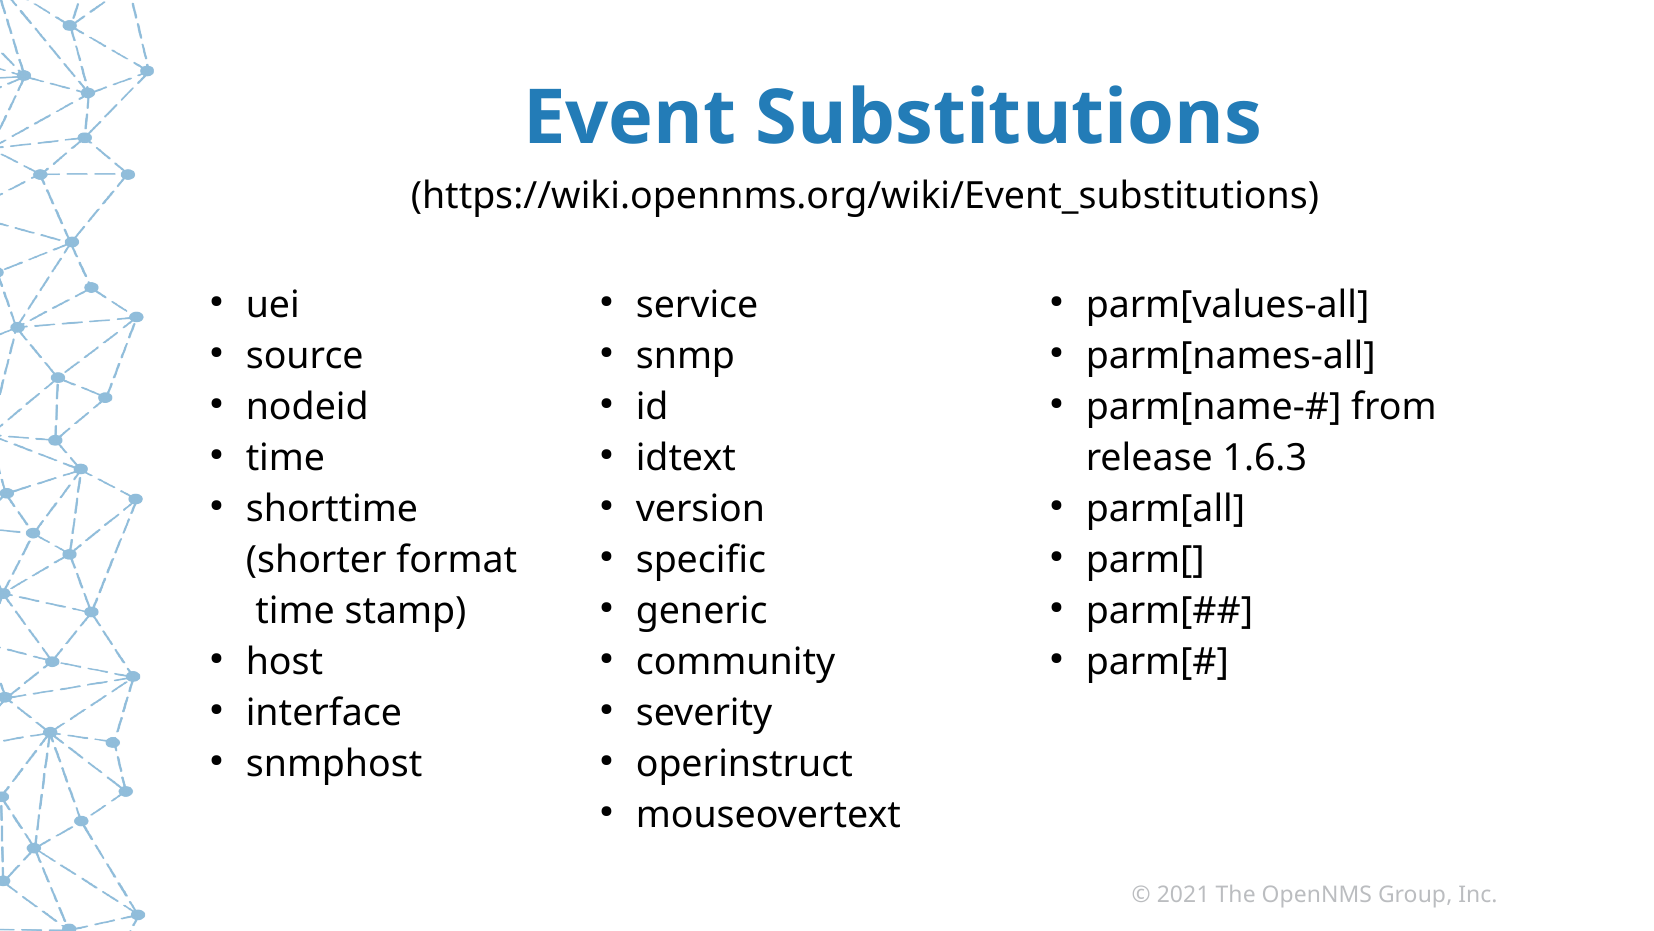

# Event Substitutions
(https://wiki.opennms.org/wiki/Event_substitutions)
uei
source
nodeid
time
shorttime
(shorter format
 time stamp)
host
interface
snmphost
service
snmp
id
idtext
version
specific
generic
community
severity
operinstruct
mouseovertext
parm[values-all]
parm[names-all]
parm[name-#] from release 1.6.3
parm[all]
parm[]
parm[##]
parm[#]